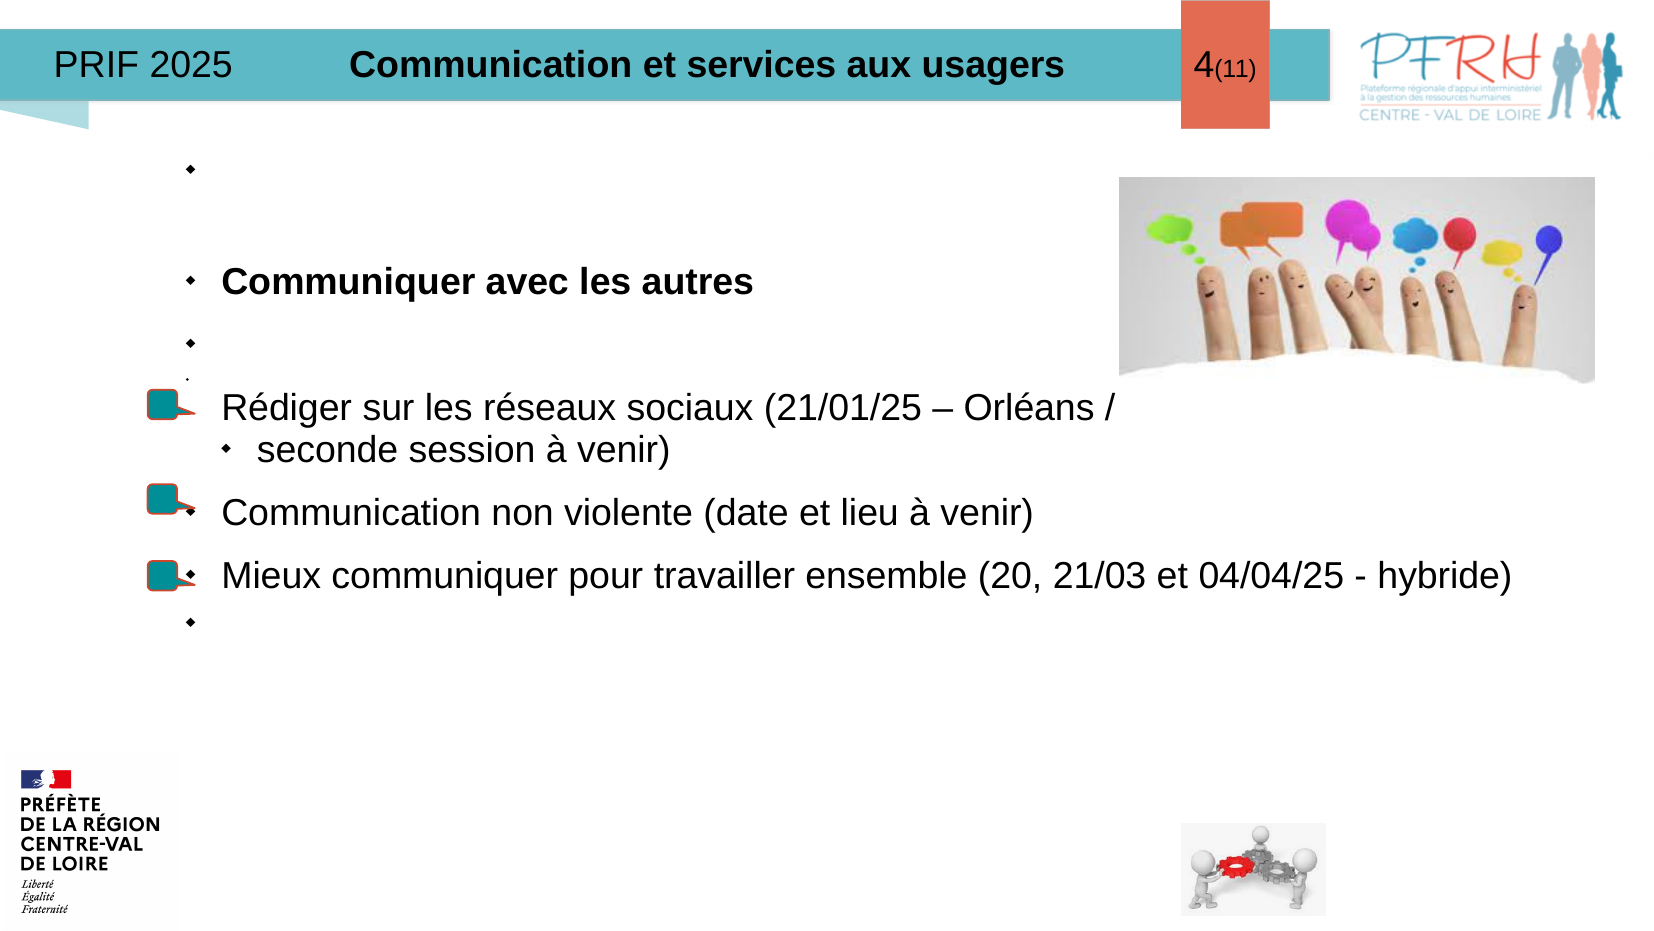

4(11)
PRIF 2025		Communication et services aux usagers
Communiquer avec les autres
Rédiger sur les réseaux sociaux (21/01/25 – Orléans /
seconde session à venir)
Communication non violente (date et lieu à venir)
Mieux communiquer pour travailler ensemble (20, 21/03 et 04/04/25 - hybride)